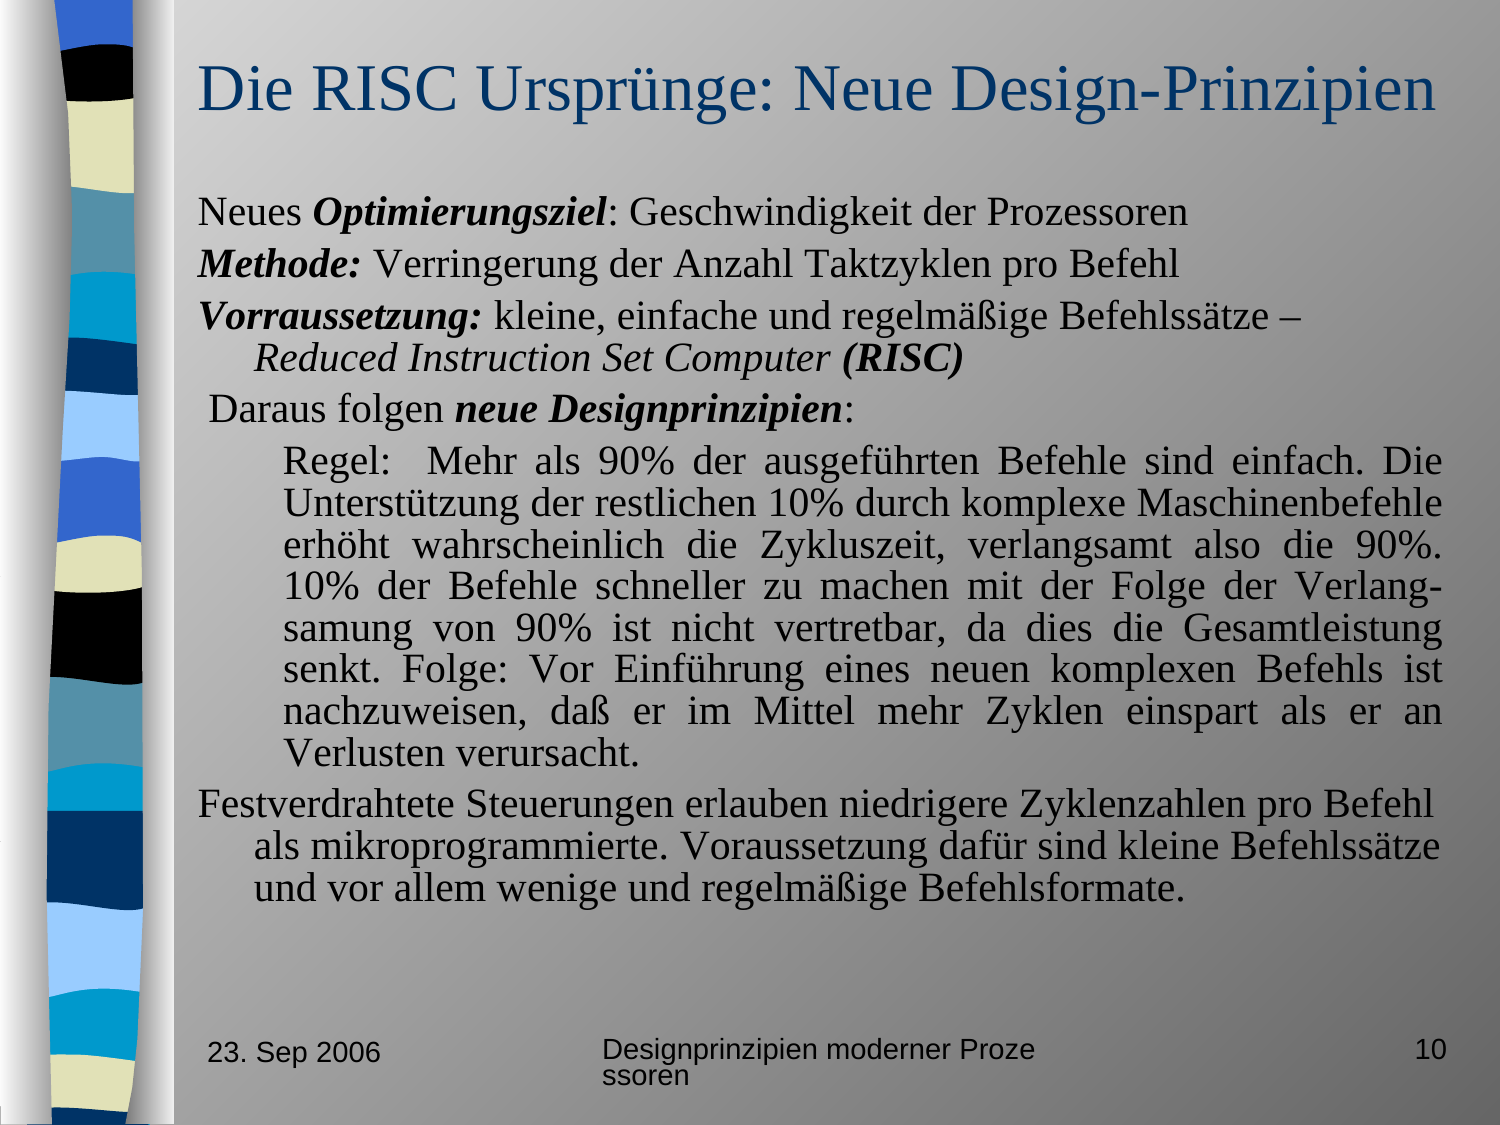

# Die RISC Ursprünge: Neue Design-Prinzipien
Neues Optimierungsziel: Geschwindigkeit der Prozessoren
Methode: Verringerung der Anzahl Taktzyklen pro Befehl
Vorraussetzung: kleine, einfache und regelmäßige Befehlssätze – Reduced Instruction Set Computer (RISC)
 Daraus folgen neue Designprinzipien:
Regel: Mehr als 90% der ausgeführten Befehle sind einfach. Die Unterstützung der restlichen 10% durch komplexe Maschinenbefehle erhöht wahrscheinlich die Zykluszeit, verlangsamt also die 90%. 10% der Befehle schneller zu machen mit der Folge der Verlang-samung von 90% ist nicht vertretbar, da dies die Gesamtleistung senkt. Folge: Vor Einführung eines neuen komplexen Befehls ist nachzuweisen, daß er im Mittel mehr Zyklen einspart als er an Verlusten verursacht.
Festverdrahtete Steuerungen erlauben niedrigere Zyklenzahlen pro Befehl als mikroprogrammierte. Voraussetzung dafür sind kleine Befehlssätze und vor allem wenige und regelmäßige Befehlsformate.
Designprinzipien moderner Prozessoren
10